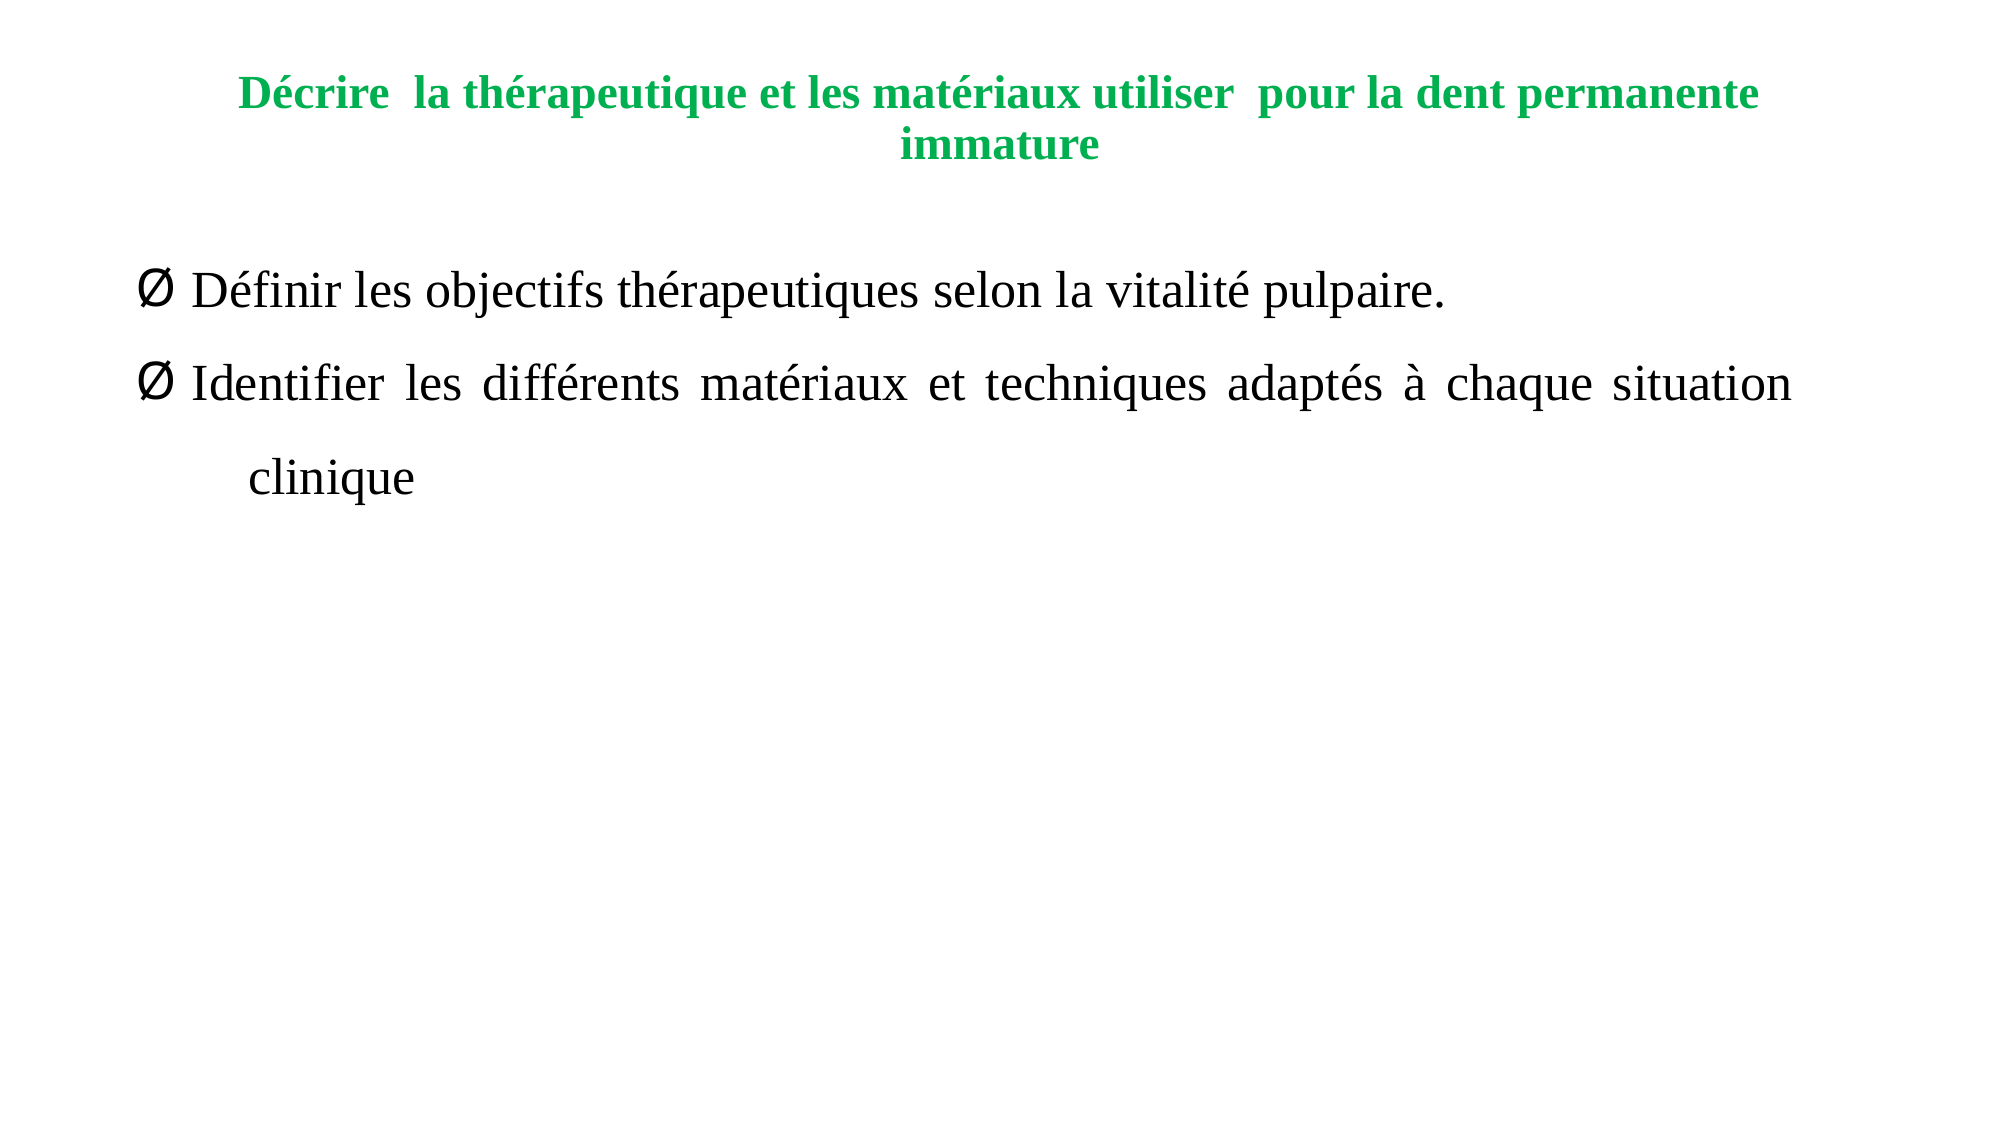

# Décrire la thérapeutique et les matériaux utiliser pour la dent permanente immature
Définir les objectifs thérapeutiques selon la vitalité pulpaire.
Identifier les différents matériaux et techniques adaptés à chaque situation clinique